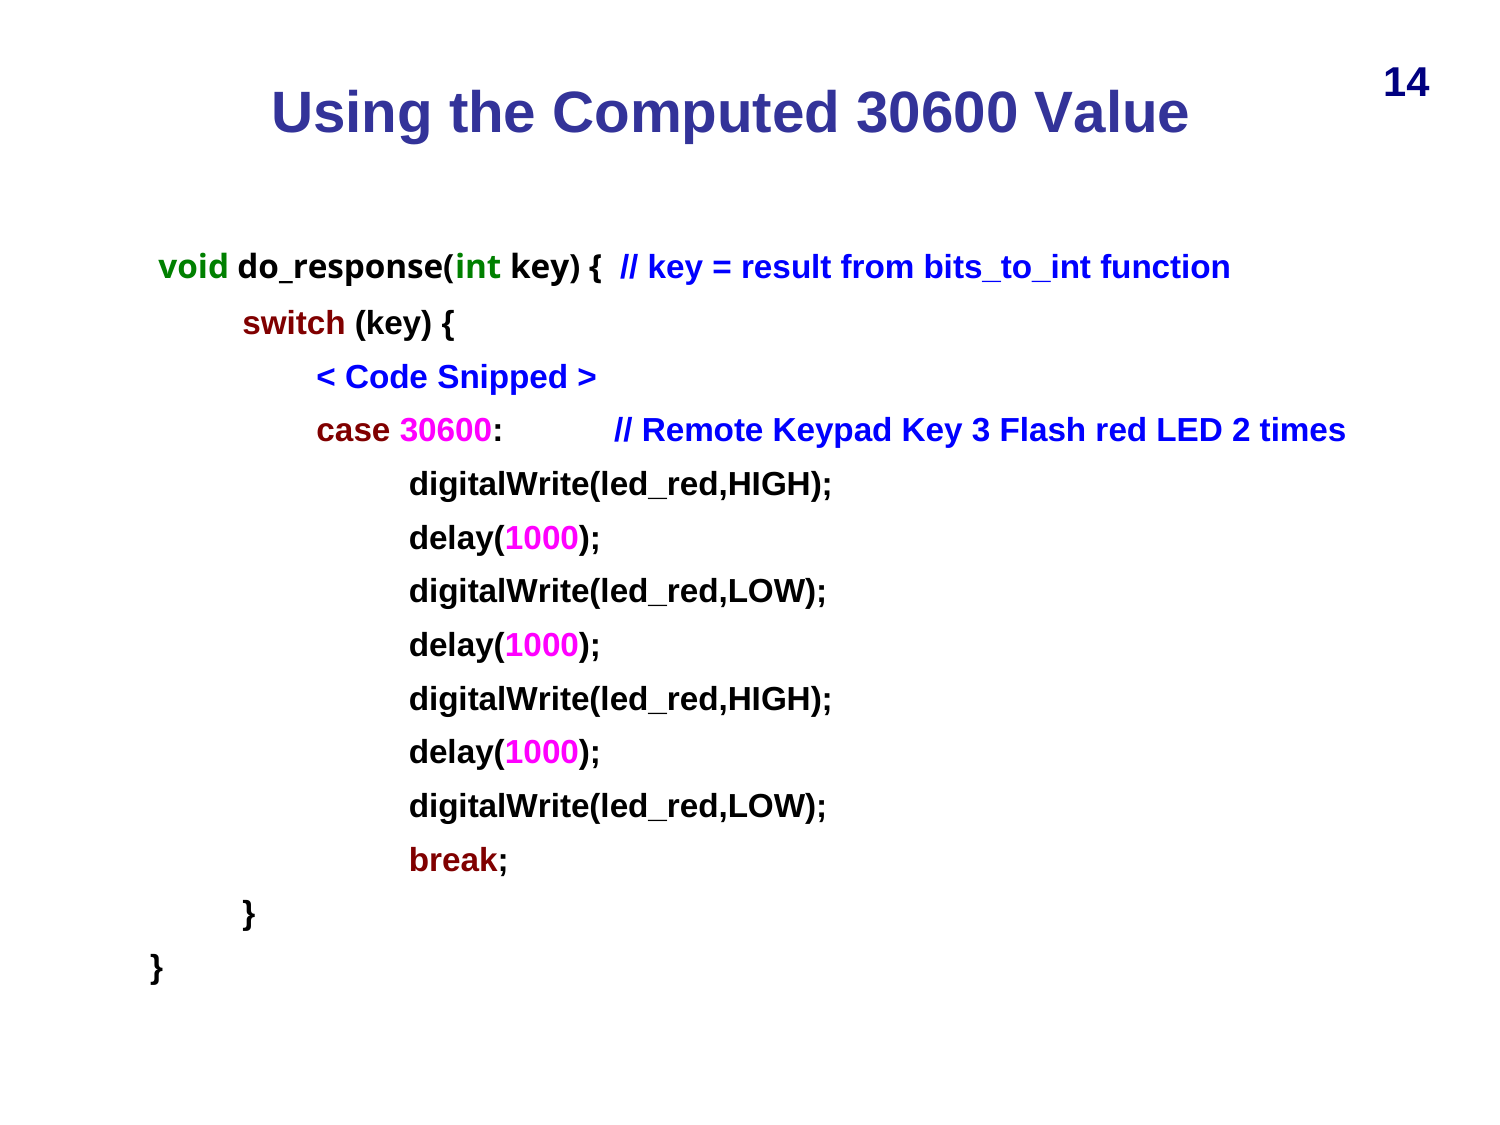

14
# Using the Computed 30600 Value
 void do_response(int key) { // key = result from bits_to_int function
 switch (key) {
 < Code Snipped >
 case 30600: // Remote Keypad Key 3 Flash red LED 2 times
 digitalWrite(led_red,HIGH);
 delay(1000);
 digitalWrite(led_red,LOW);
 delay(1000);
 digitalWrite(led_red,HIGH);
 delay(1000);
 digitalWrite(led_red,LOW);
 break;
 }
}